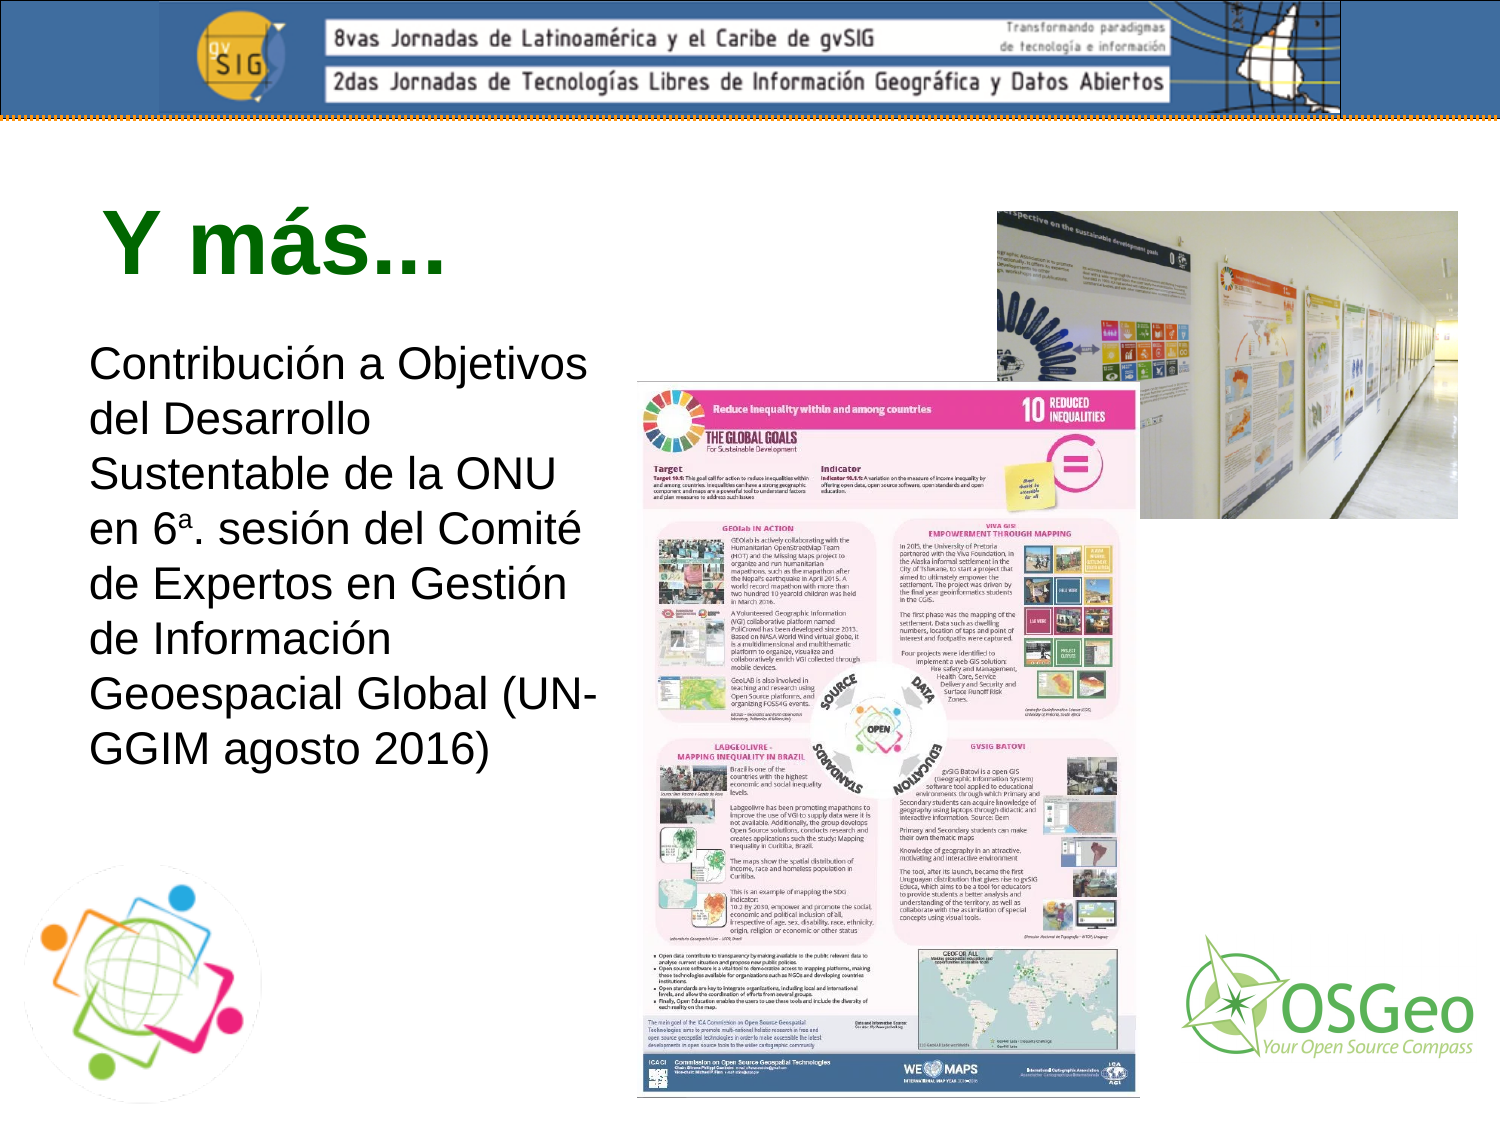

# Y más...
Contribución a Objetivos del Desarrollo Sustentable de la ONU en 6a. sesión del Comité de Expertos en Gestión de Información Geoespacial Global (UN-GGIM agosto 2016)